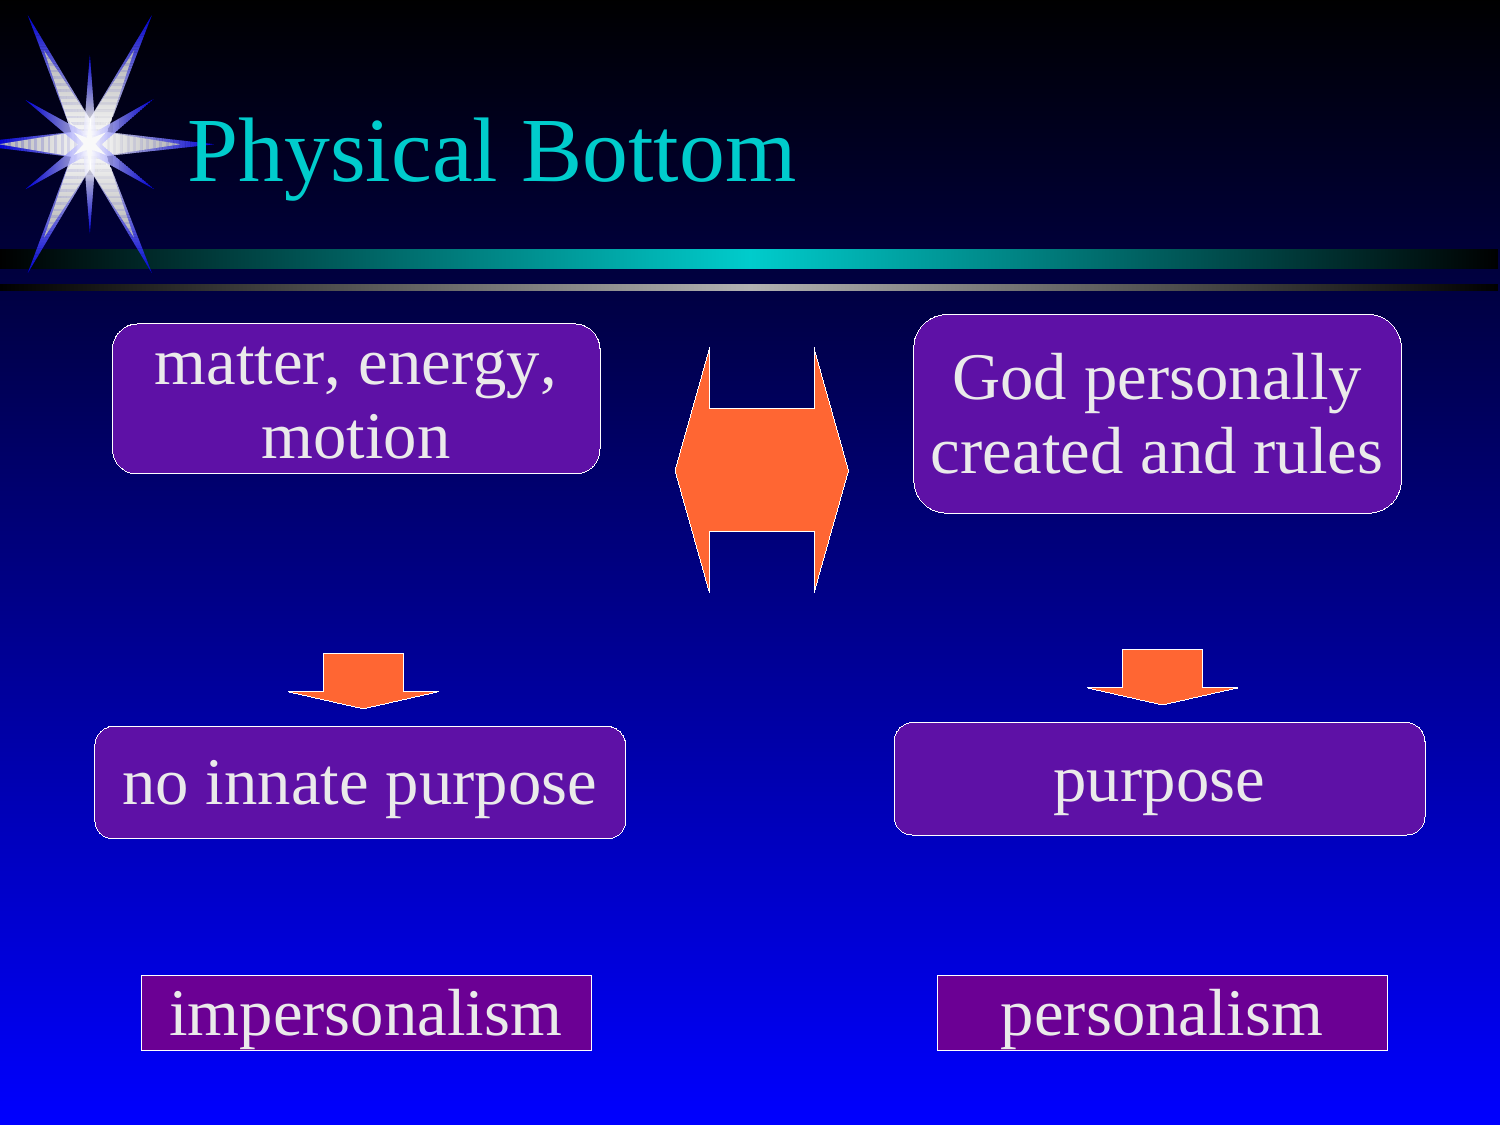

# Physical Bottom
God personally
created and rules
matter, energy,
motion
purpose
no innate purpose
impersonalism
personalism